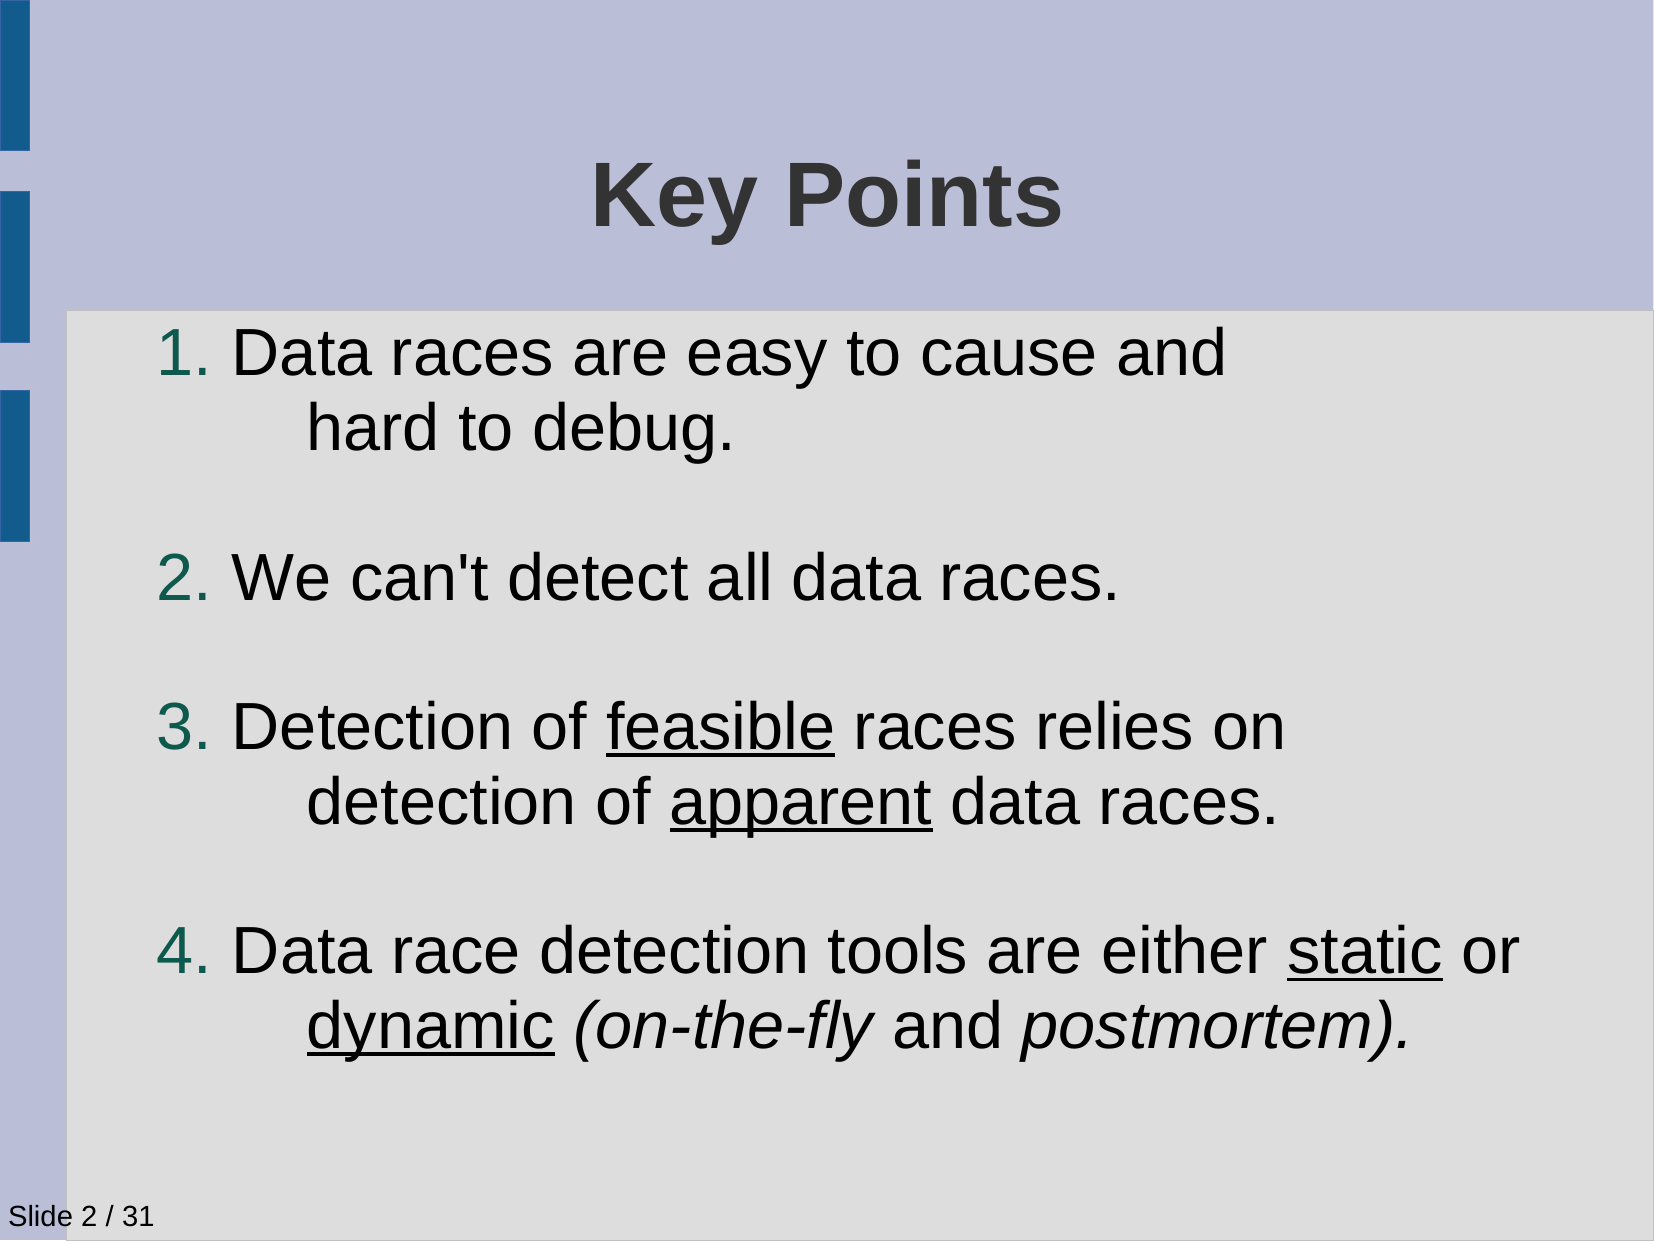

# Key Points
Data races are easy to cause and
hard to debug.
We can't detect all data races.
Detection of feasible races relies on detection of apparent data races.
Data race detection tools are either static or dynamic (on-the-fly and postmortem).
Slide 2 / 31